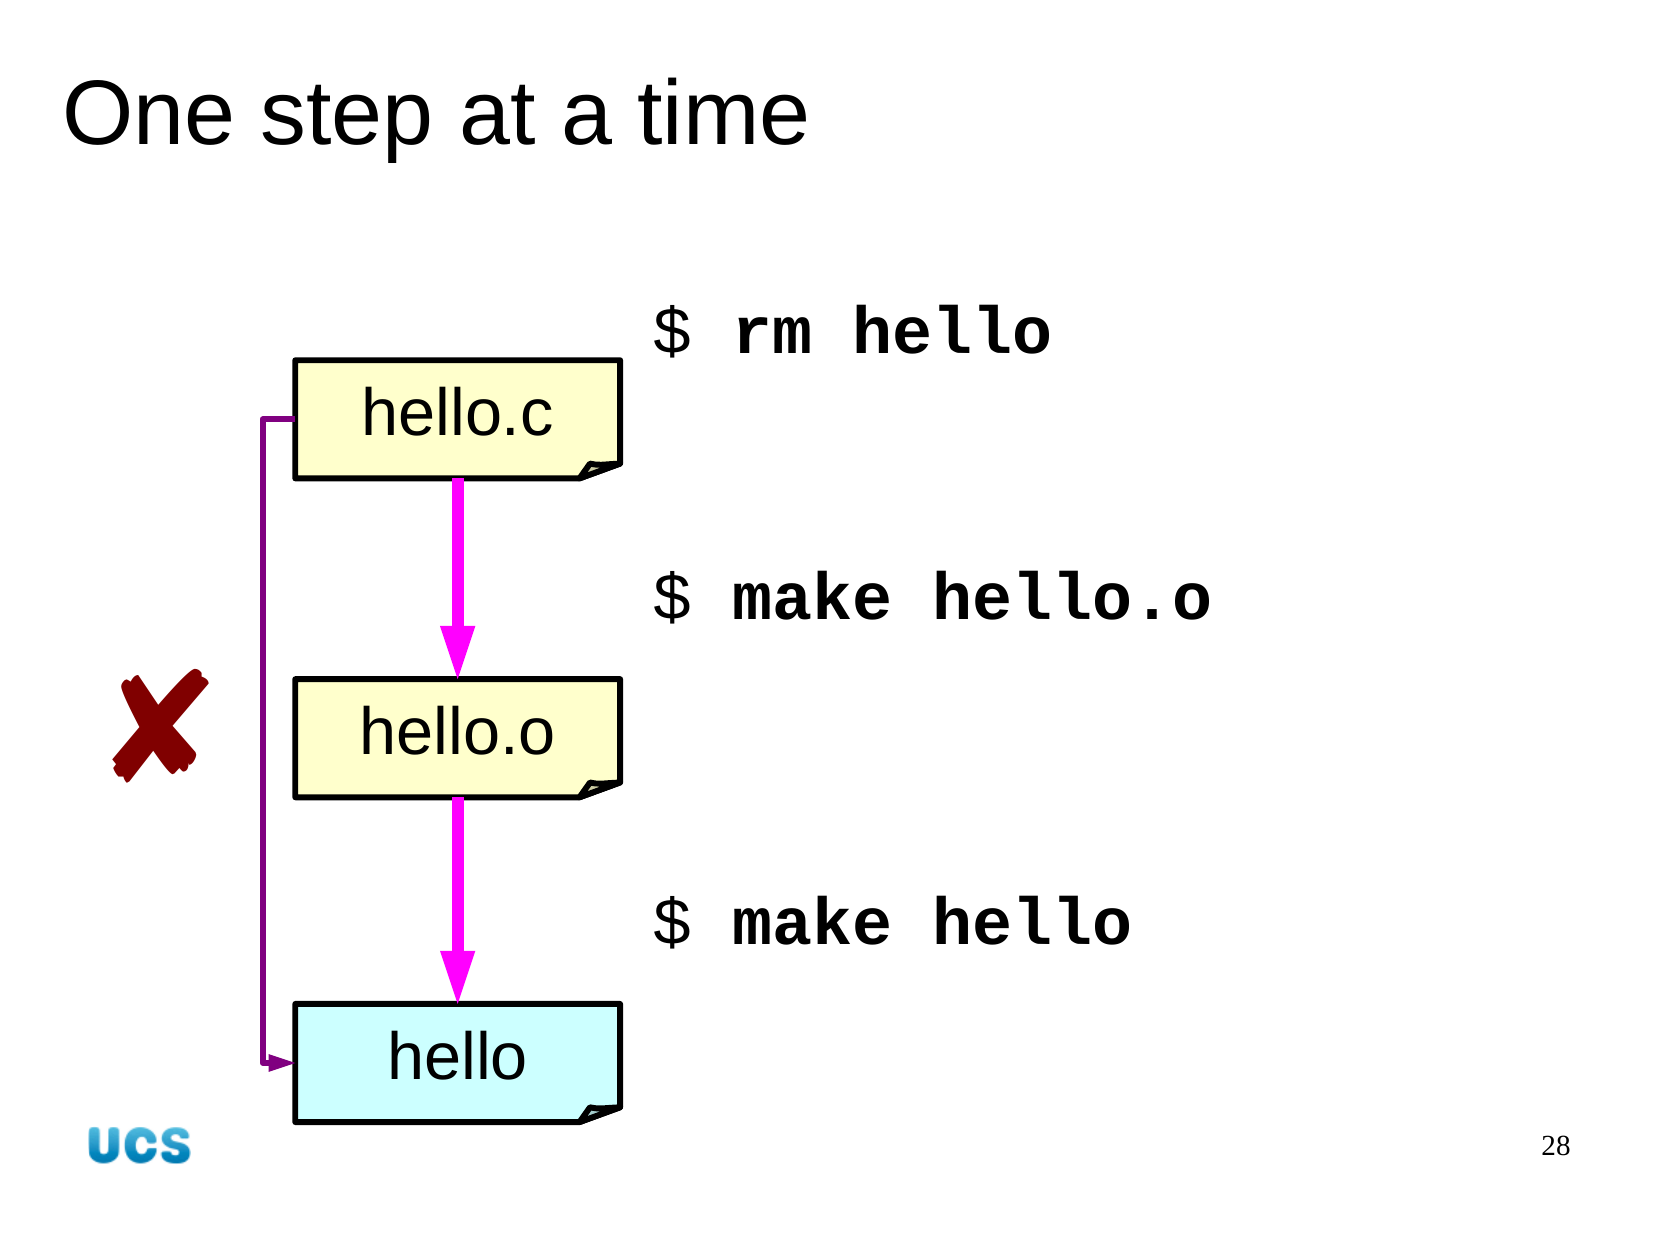

One step at a time
$ rm hello
hello.c
$ make hello.o

hello.o
$ make hello
hello
28